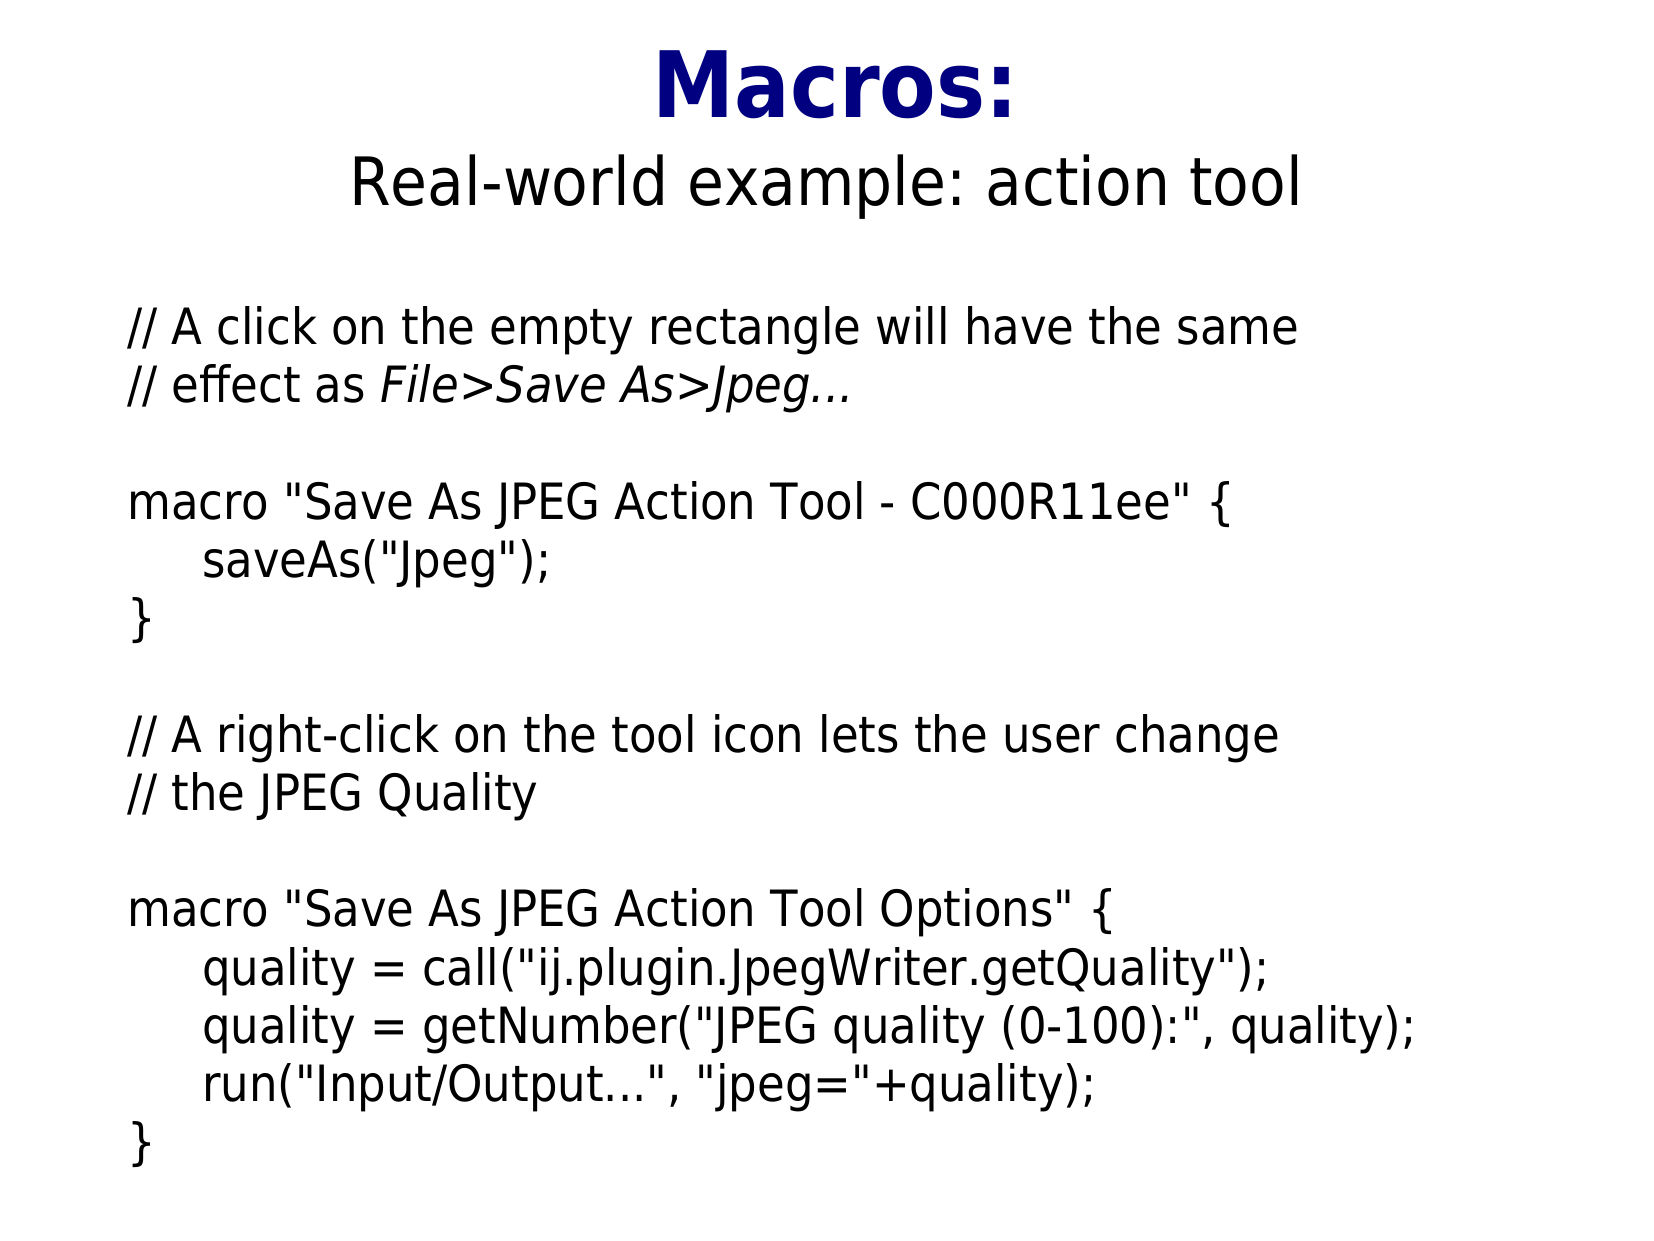

Macros:
# Real-world example: action tool
// A click on the empty rectangle will have the same
// effect as File>Save As>Jpeg...
macro "Save As JPEG Action Tool - C000R11ee" {
	saveAs("Jpeg");
}
// A right-click on the tool icon lets the user change
// the JPEG Quality
macro "Save As JPEG Action Tool Options" {
	quality = call("ij.plugin.JpegWriter.getQuality");
	quality = getNumber("JPEG quality (0-100):", quality);
	run("Input/Output...", "jpeg="+quality);
}